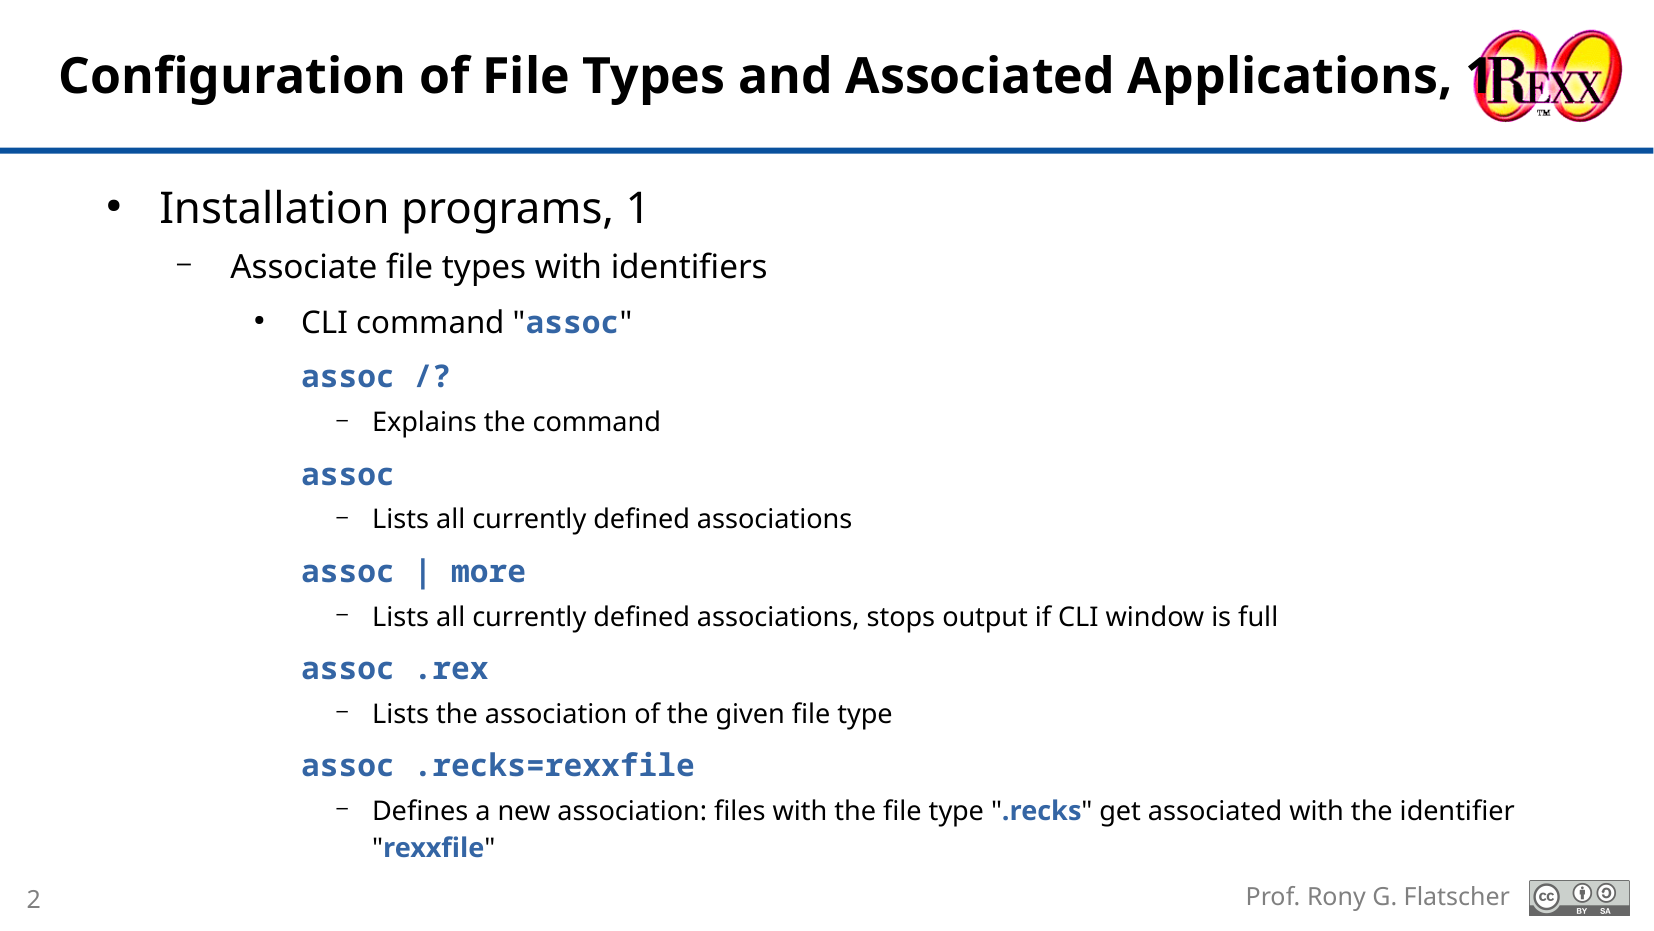

# Configuration of File Types and Associated Applications, 1
Installation programs, 1
Associate file types with identifiers
CLI command "assoc"
assoc /?
Explains the command
assoc
Lists all currently defined associations
assoc | more
Lists all currently defined associations, stops output if CLI window is full
assoc .rex
Lists the association of the given file type
assoc .recks=rexxfile
Defines a new association: files with the file type ".recks" get associated with the identifier "rexxfile"